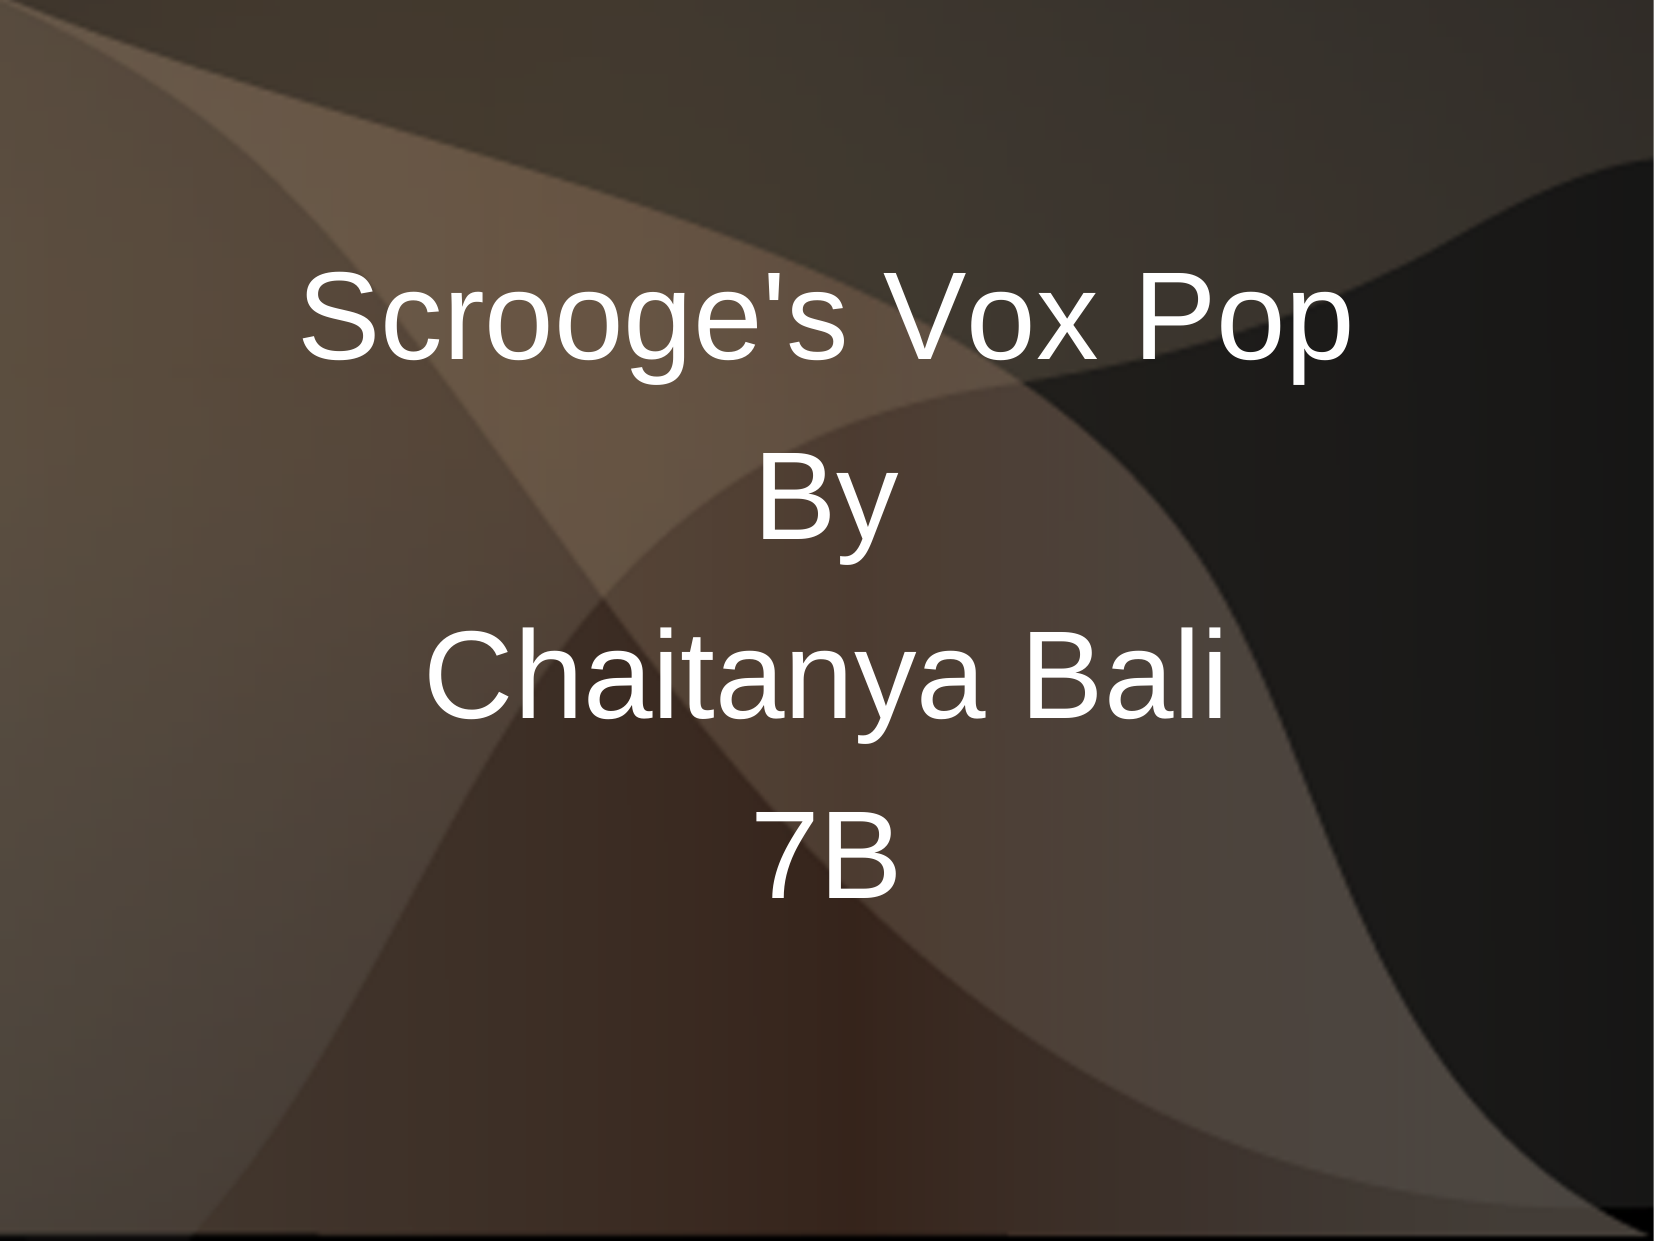

# Scrooge's Vox Pop
By
Chaitanya Bali
7B